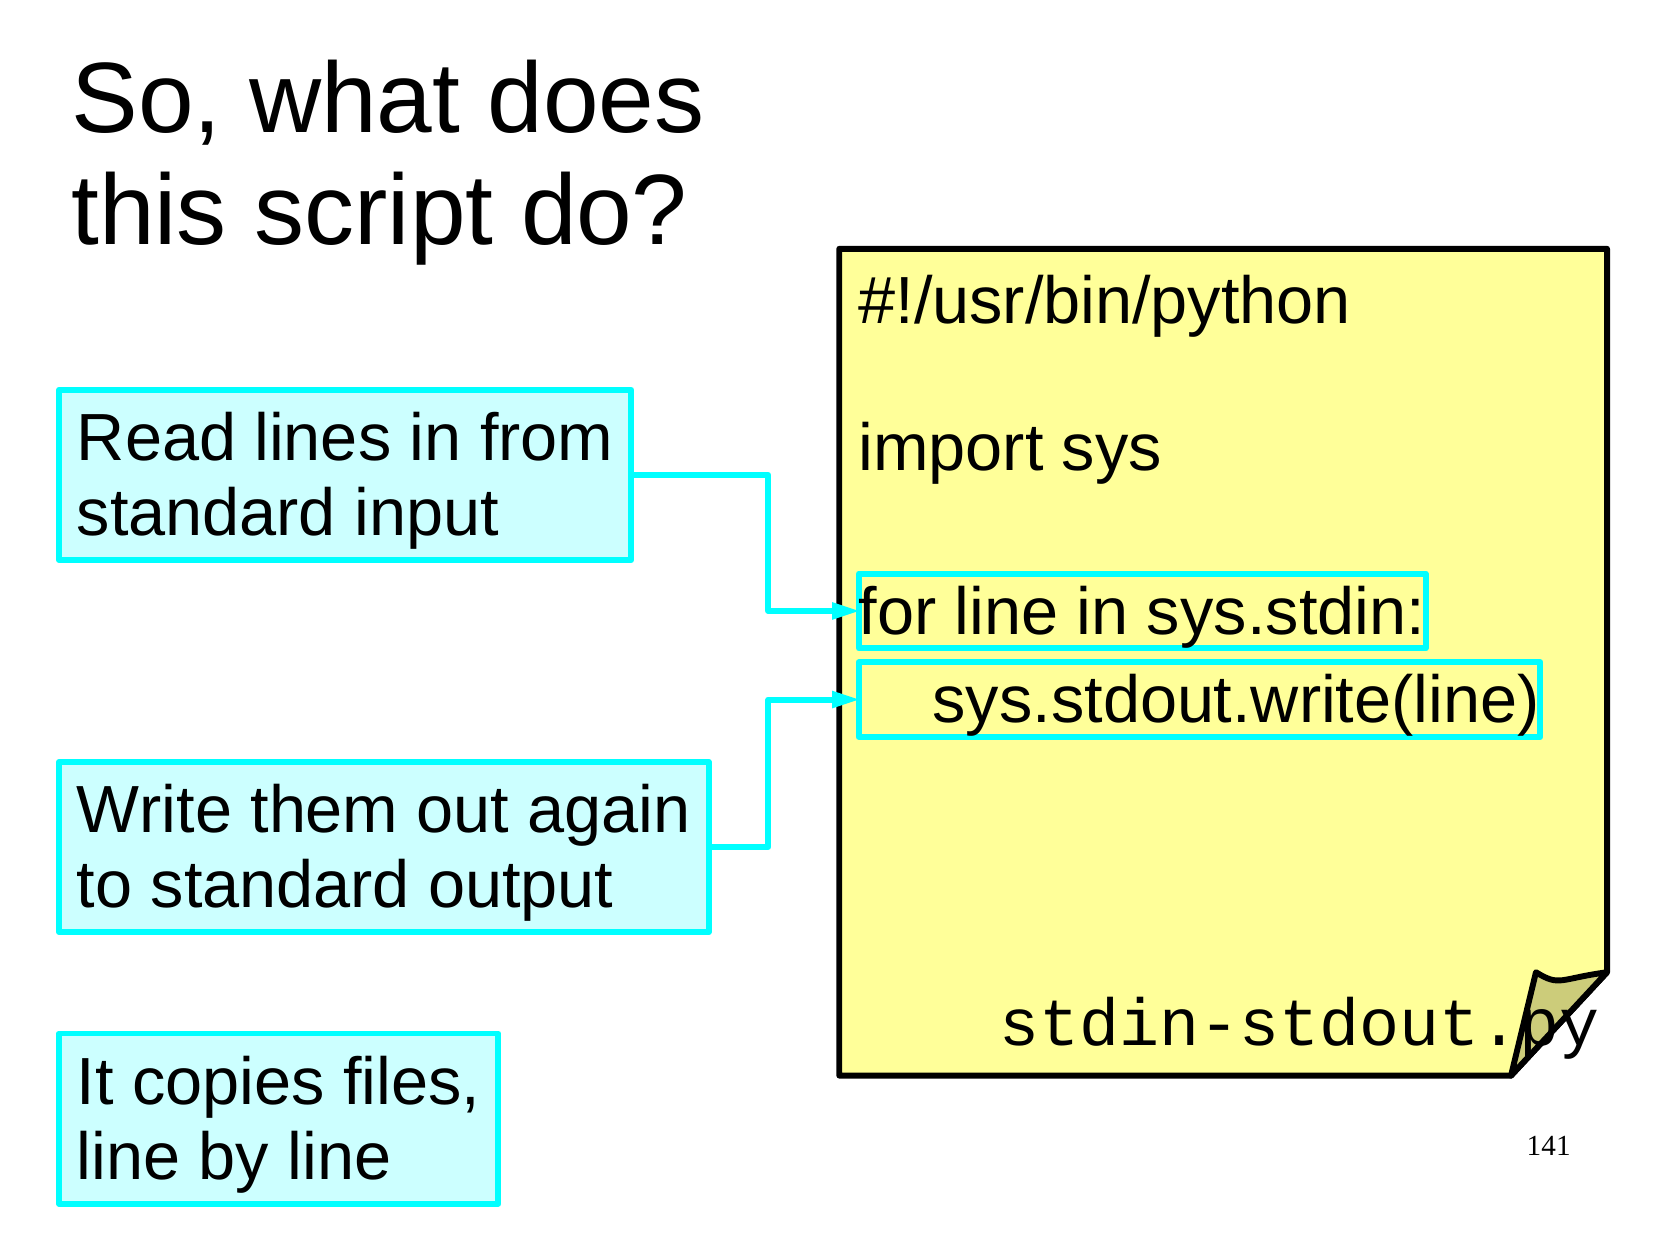

So, what does
this script do?
#!/usr/bin/python
Read lines in from
standard input
import sys
for line in sys.stdin:
	sys.stdout.write(line)
Write them out again
to standard output
stdin-stdout.py
It copies files,
line by line
141